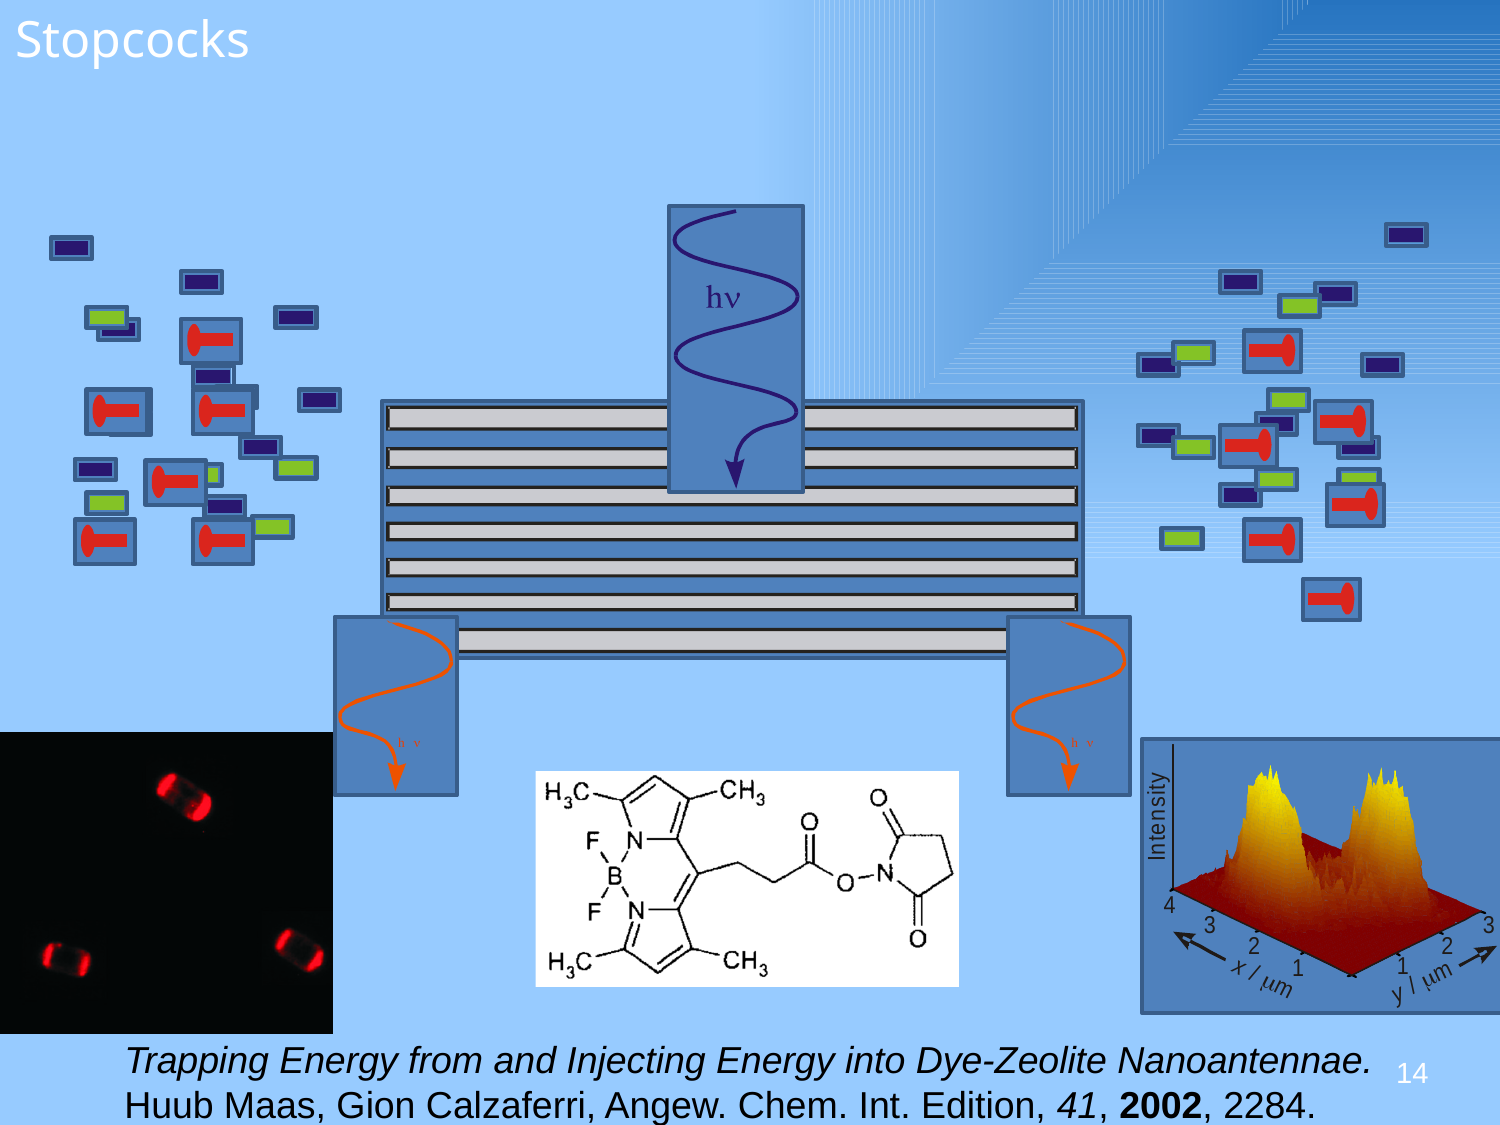

Stopcocks
Trapping Energy from and Injecting Energy into Dye-Zeolite Nanoantennae.
Huub Maas, Gion Calzaferri, Angew. Chem. Int. Edition, 41, 2002, 2284.